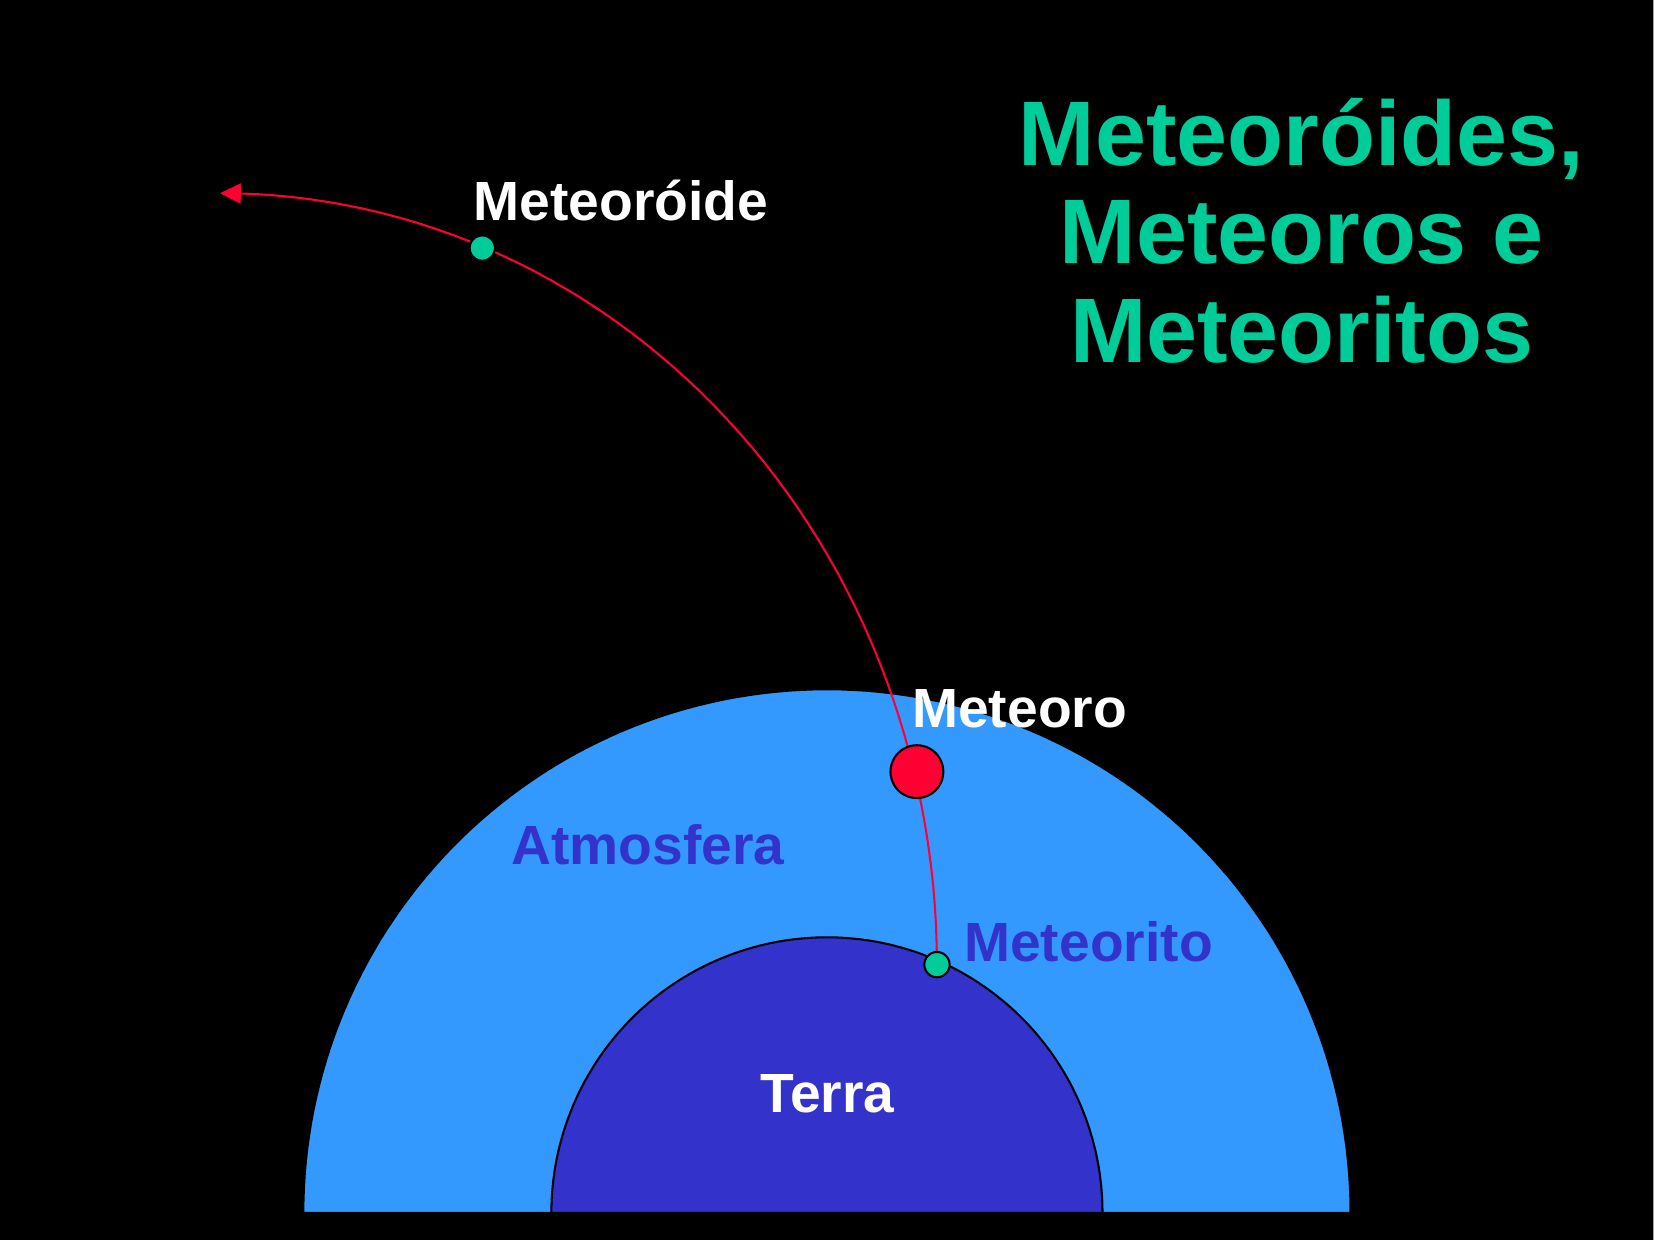

# Meteoróides, Meteoros e Meteoritos
Meteoróide
Meteoro
Atmosfera
Meteorito
Terra